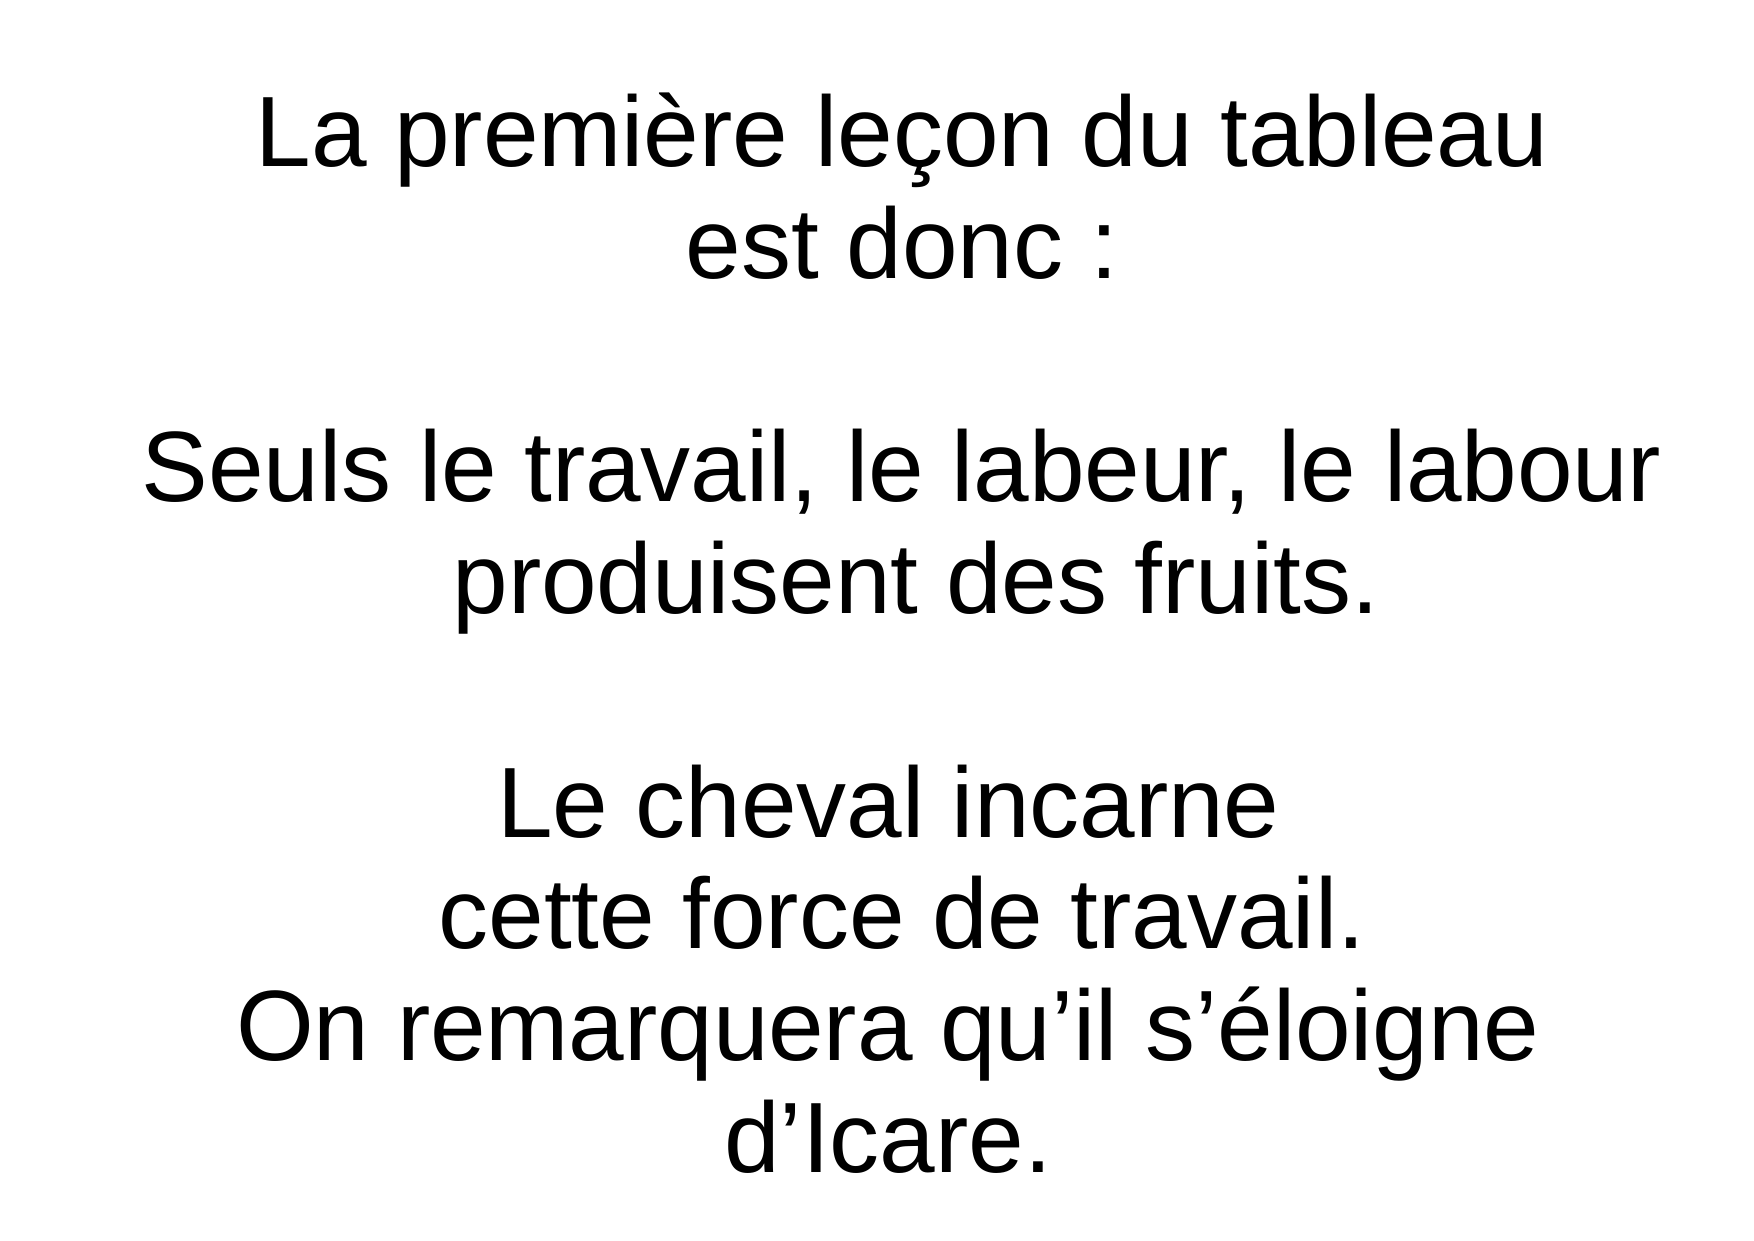

La première leçon du tableau
est donc :
Seuls le travail, le labeur, le labour
 produisent des fruits.
Le cheval incarne
cette force de travail.
On remarquera qu’il s’éloigne
d’Icare.